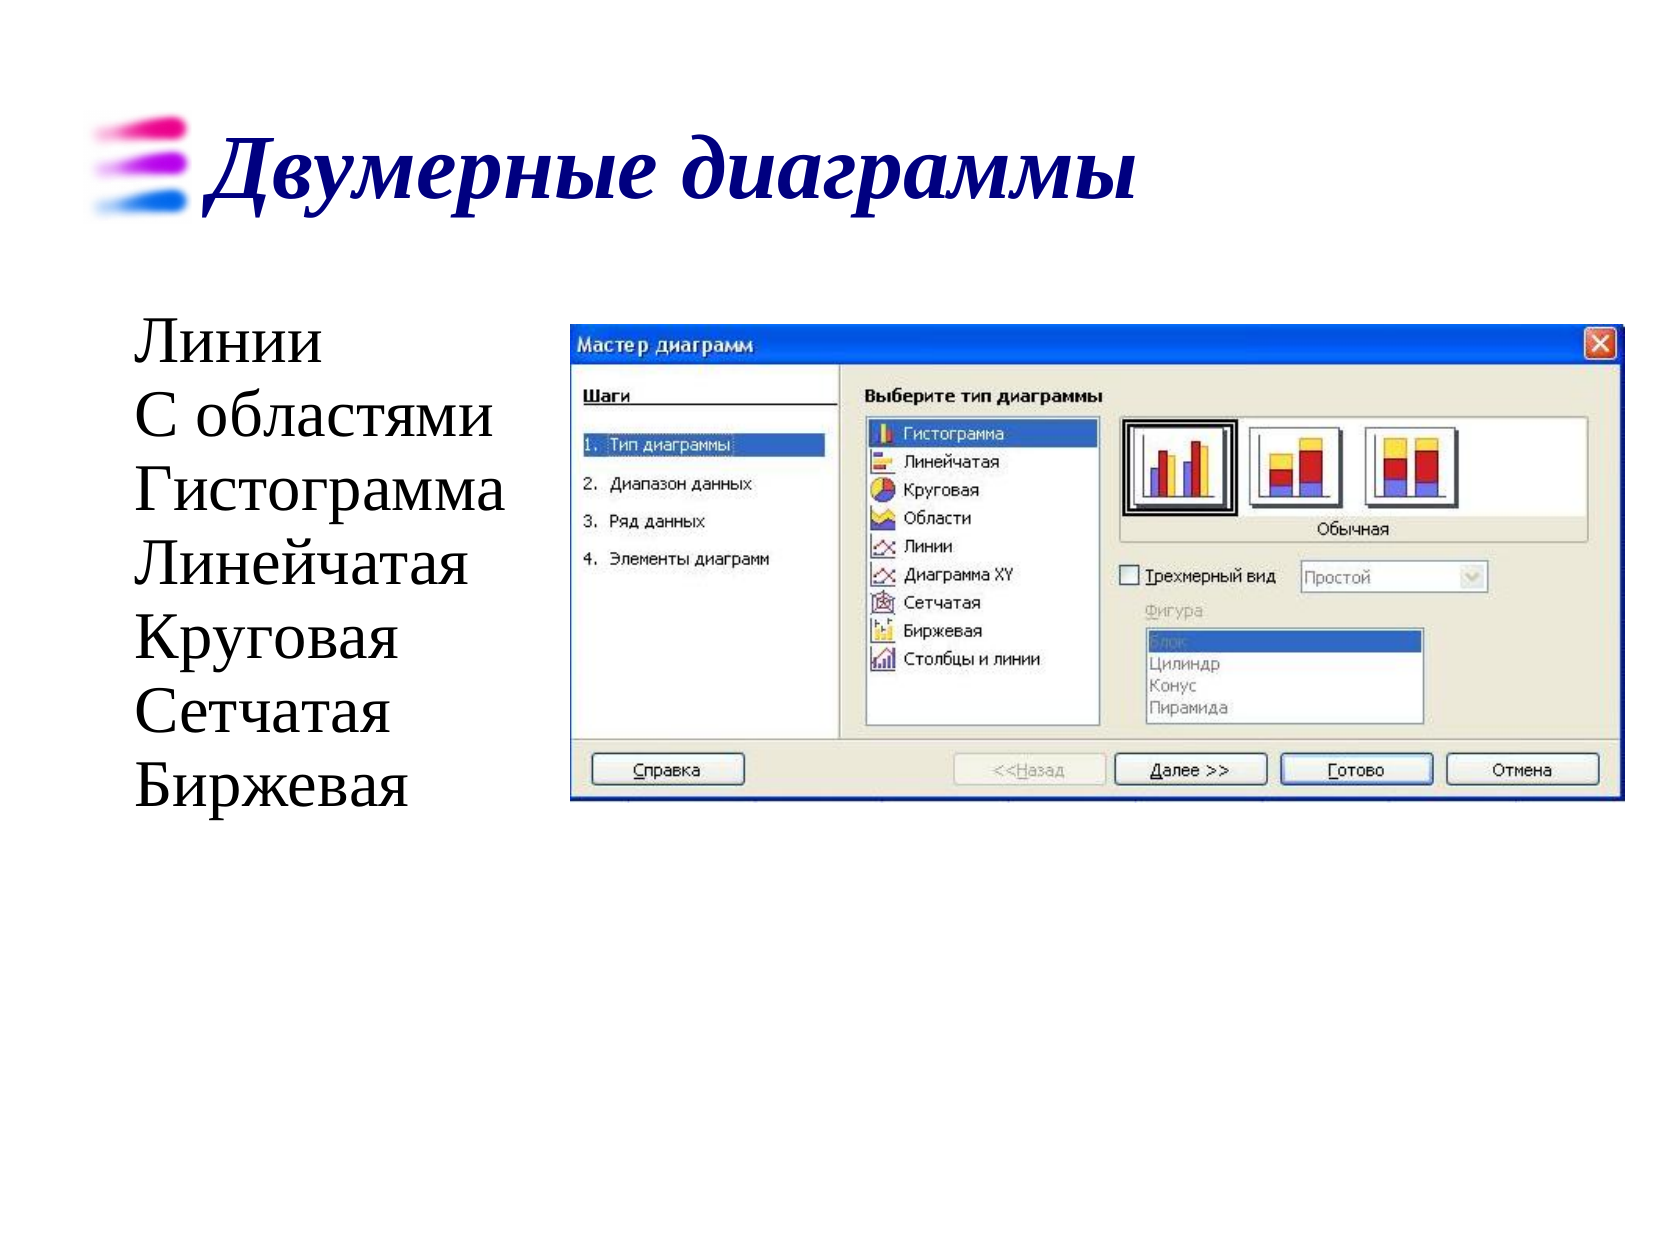

# Двумерные диаграммы
 Линии
 С областями
 Гистограмма
 Линейчатая
 Круговая
 Сетчатая
 Биржевая